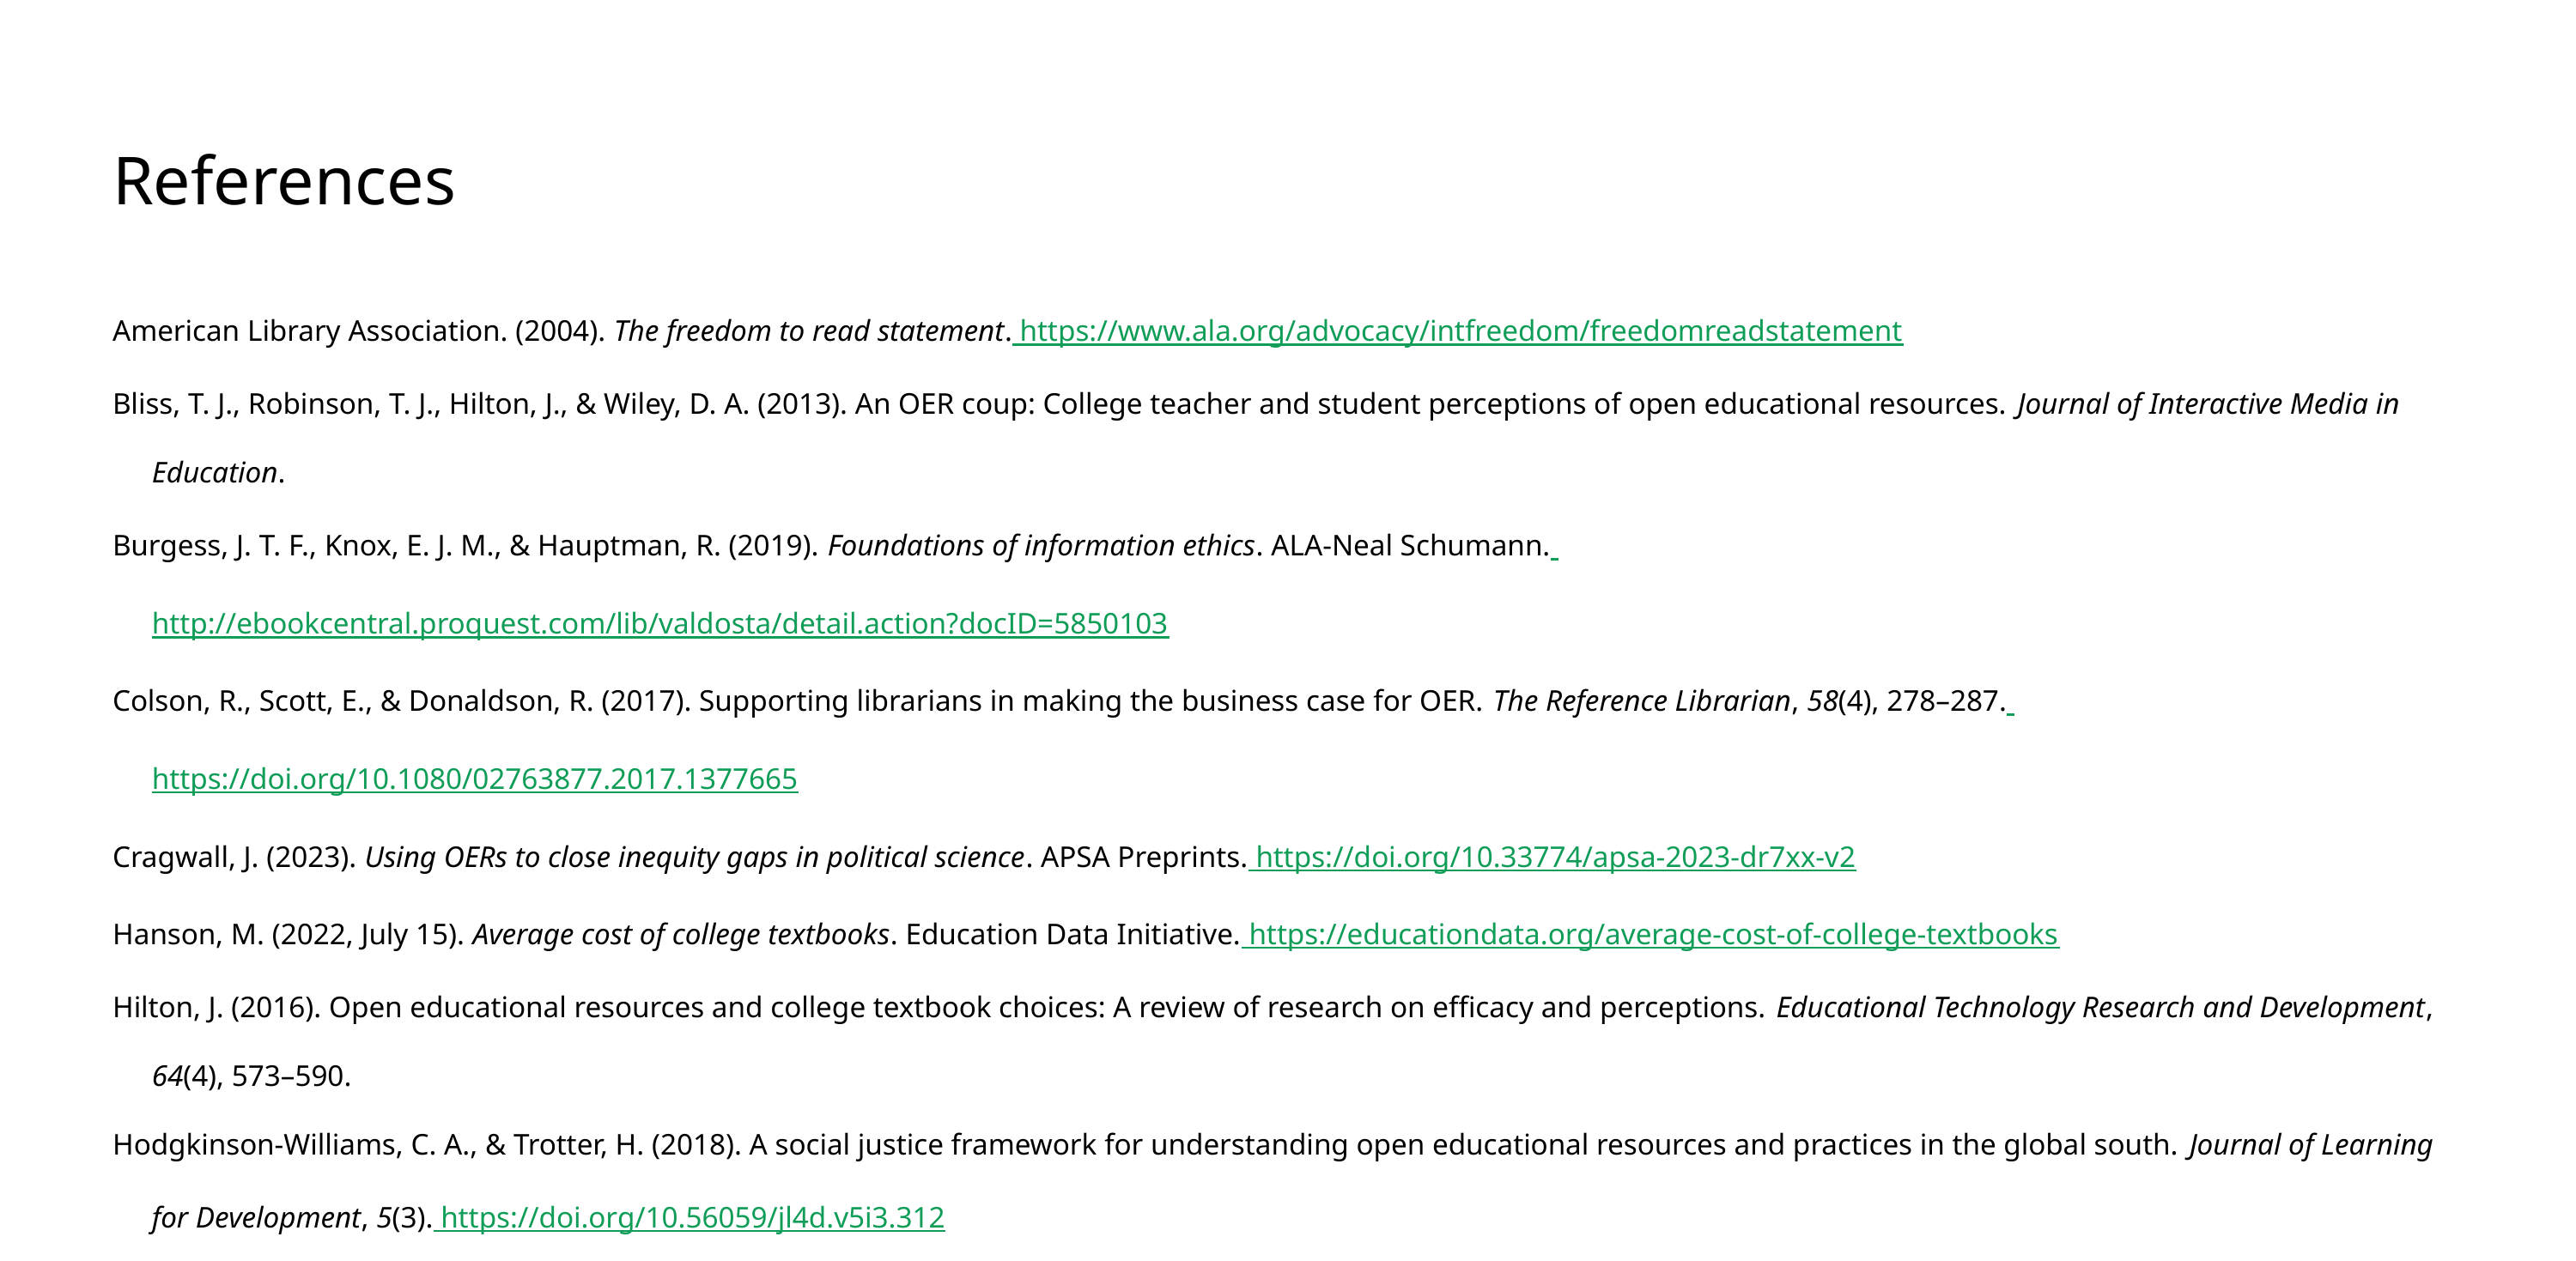

# References
American Library Association. (2004). The freedom to read statement. https://www.ala.org/advocacy/intfreedom/freedomreadstatement
Bliss, T. J., Robinson, T. J., Hilton, J., & Wiley, D. A. (2013). An OER coup: College teacher and student perceptions of open educational resources. Journal of Interactive Media in Education.
Burgess, J. T. F., Knox, E. J. M., & Hauptman, R. (2019). Foundations of information ethics. ALA-Neal Schumann. http://ebookcentral.proquest.com/lib/valdosta/detail.action?docID=5850103
Colson, R., Scott, E., & Donaldson, R. (2017). Supporting librarians in making the business case for OER. The Reference Librarian, 58(4), 278–287. https://doi.org/10.1080/02763877.2017.1377665
Cragwall, J. (2023). Using OERs to close inequity gaps in political science. APSA Preprints. https://doi.org/10.33774/apsa-2023-dr7xx-v2
Hanson, M. (2022, July 15). Average cost of college textbooks. Education Data Initiative. https://educationdata.org/average-cost-of-college-textbooks
Hilton, J. (2016). Open educational resources and college textbook choices: A review of research on efficacy and perceptions. Educational Technology Research and Development, 64(4), 573–590.
Hodgkinson-Williams, C. A., & Trotter, H. (2018). A social justice framework for understanding open educational resources and practices in the global south. Journal of Learning for Development, 5(3). https://doi.org/10.56059/jl4d.v5i3.312
Hofer, A. (2017, December 20). How to pay for open. https://openoregon.org/how-to-pay-for-open/